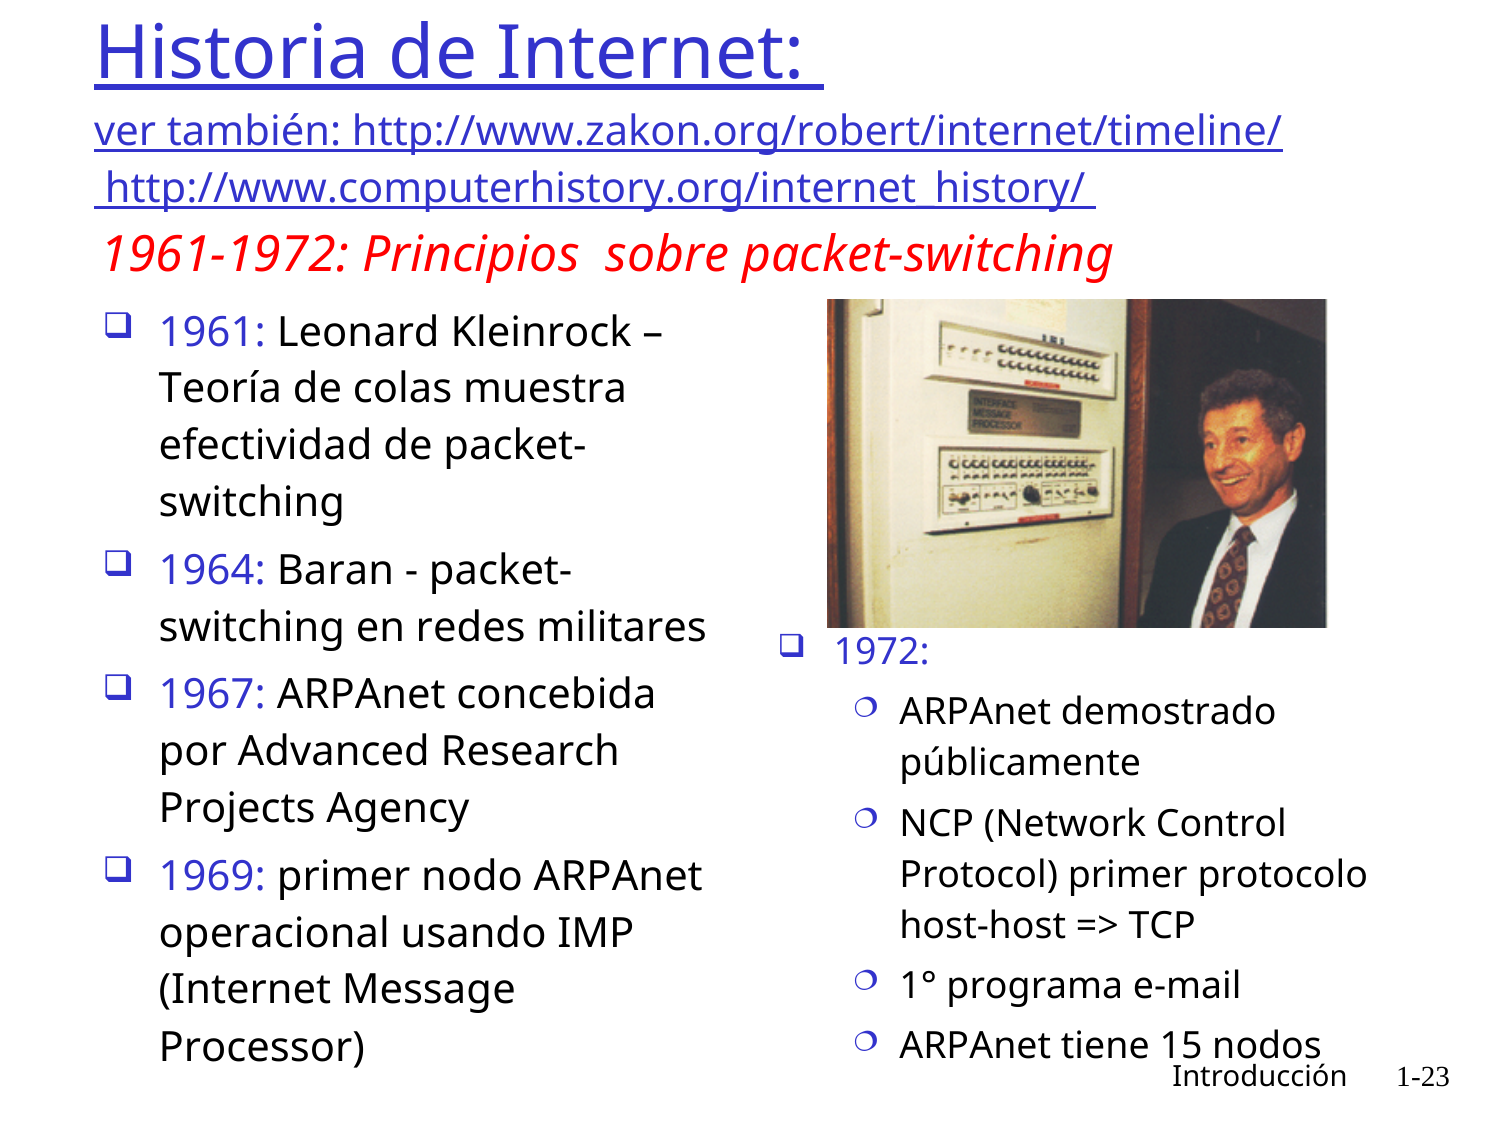

# Historia de Internet: ver también: http://www.zakon.org/robert/internet/timeline/ http://www.computerhistory.org/internet_history/
1961-1972: Principios sobre packet-switching
1961: Leonard Kleinrock – Teoría de colas muestra efectividad de packet-switching
1964: Baran - packet-switching en redes militares
1967: ARPAnet concebida por Advanced Research Projects Agency
1969: primer nodo ARPAnet operacional usando IMP (Internet Message Processor)
1972:
ARPAnet demostrado públicamente
NCP (Network Control Protocol) primer protocolo host-host => TCP
1° programa e-mail
ARPAnet tiene 15 nodos
 Introducción